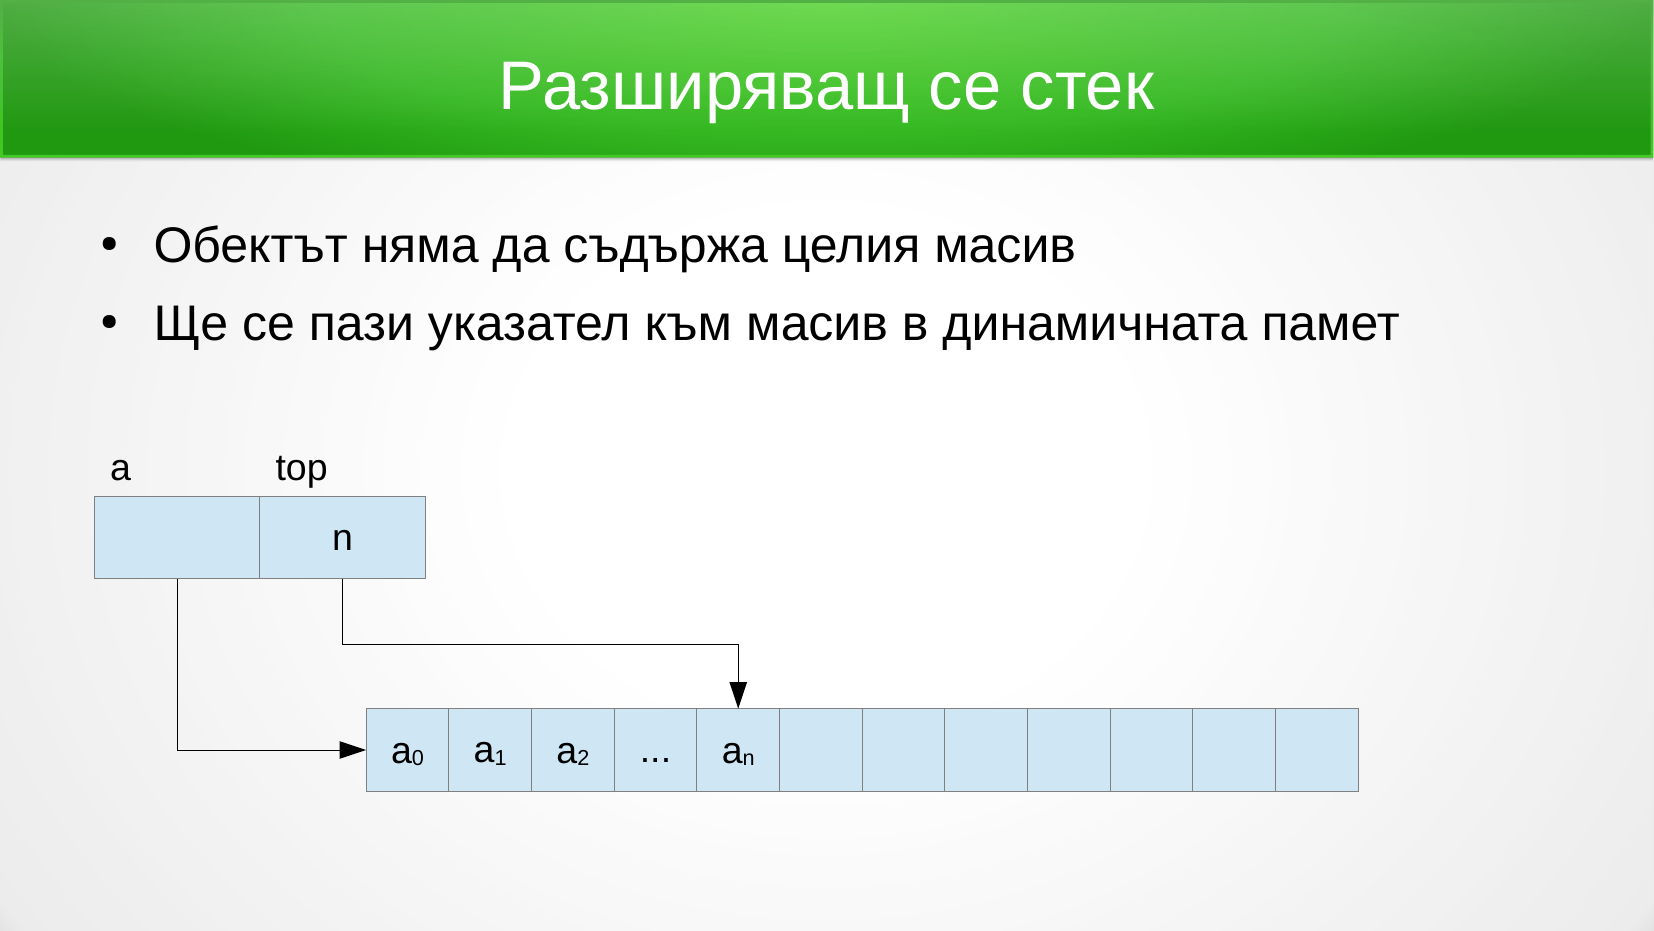

# Разширяващ се стек
Обектът няма да съдържа целия масив
Ще се пази указател към масив в динамичната памет
a
top
n
a1
...
a0
a2
an